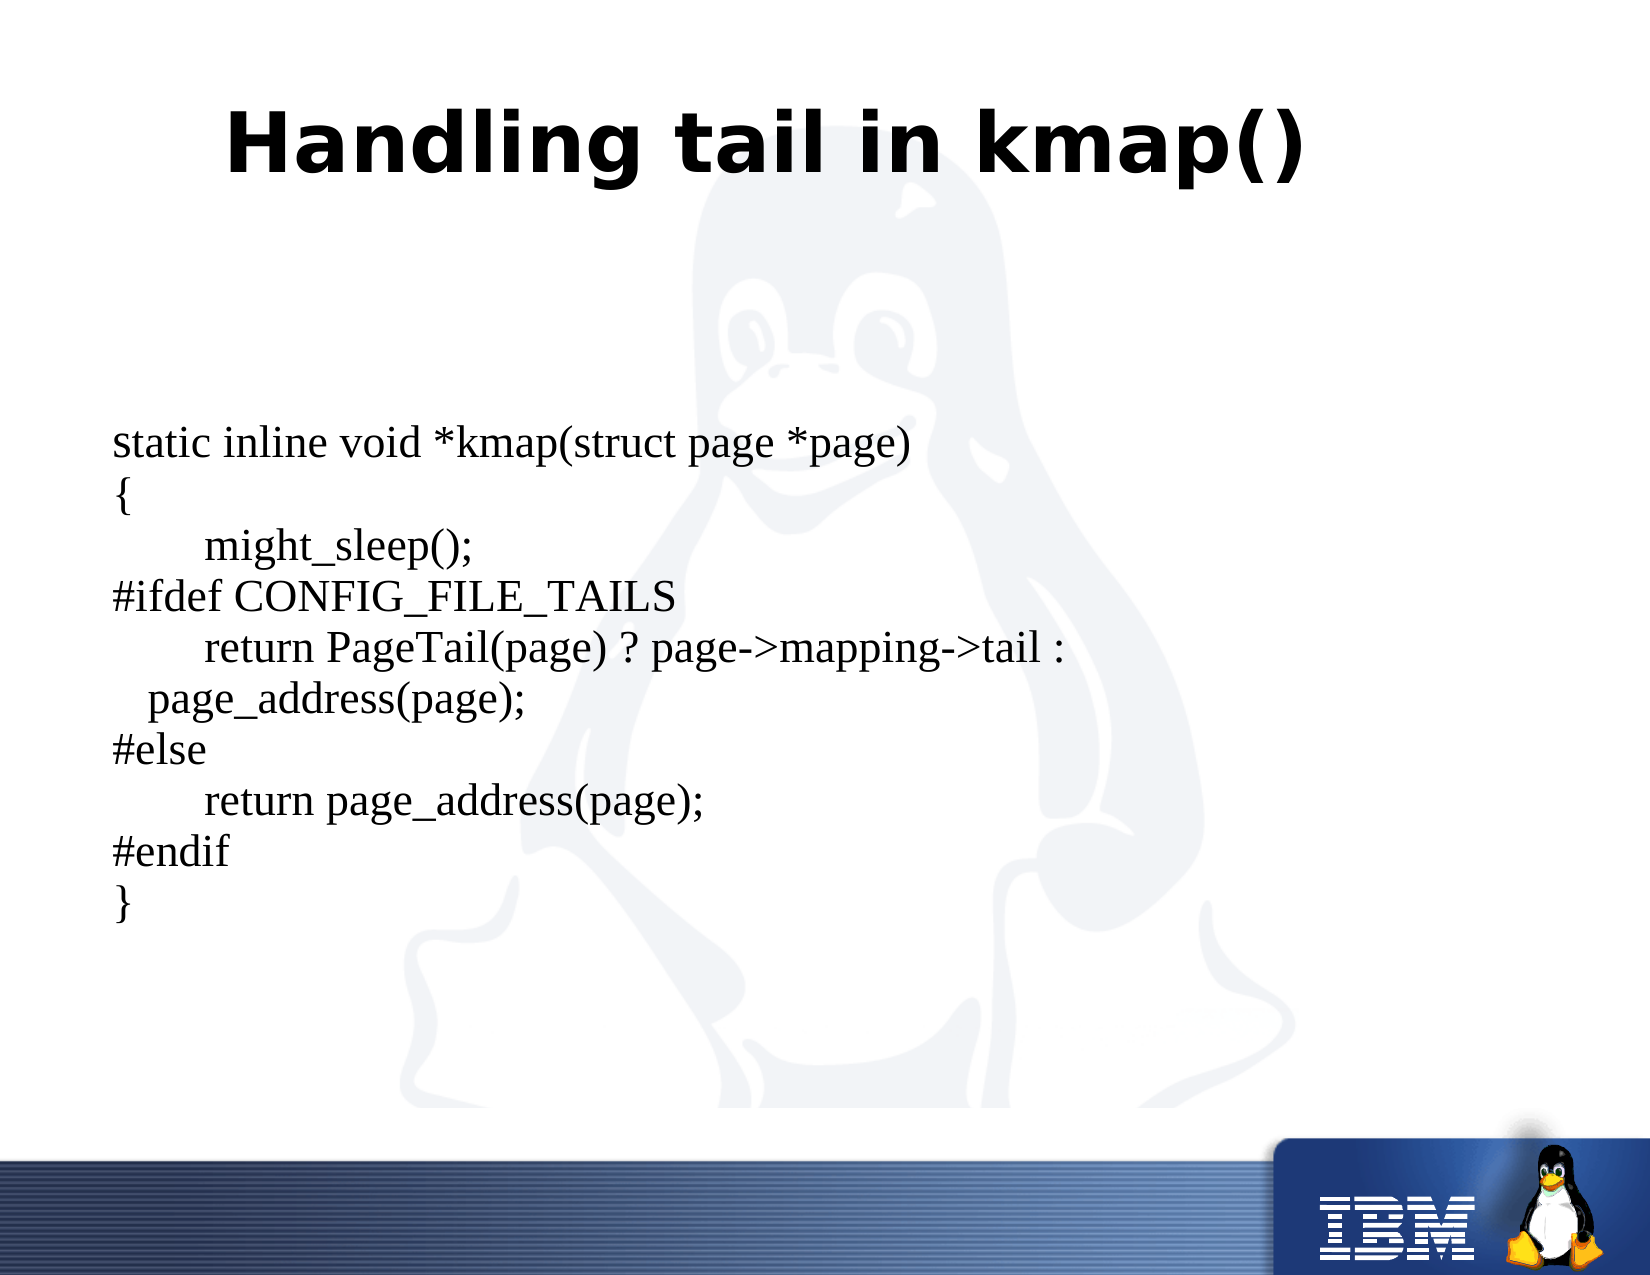

# Handling tail in kmap()
static inline void *kmap(struct page *page)
{
 might_sleep();
#ifdef CONFIG_FILE_TAILS
 return PageTail(page) ? page->mapping->tail : page_address(page);
#else
 return page_address(page);
#endif
}